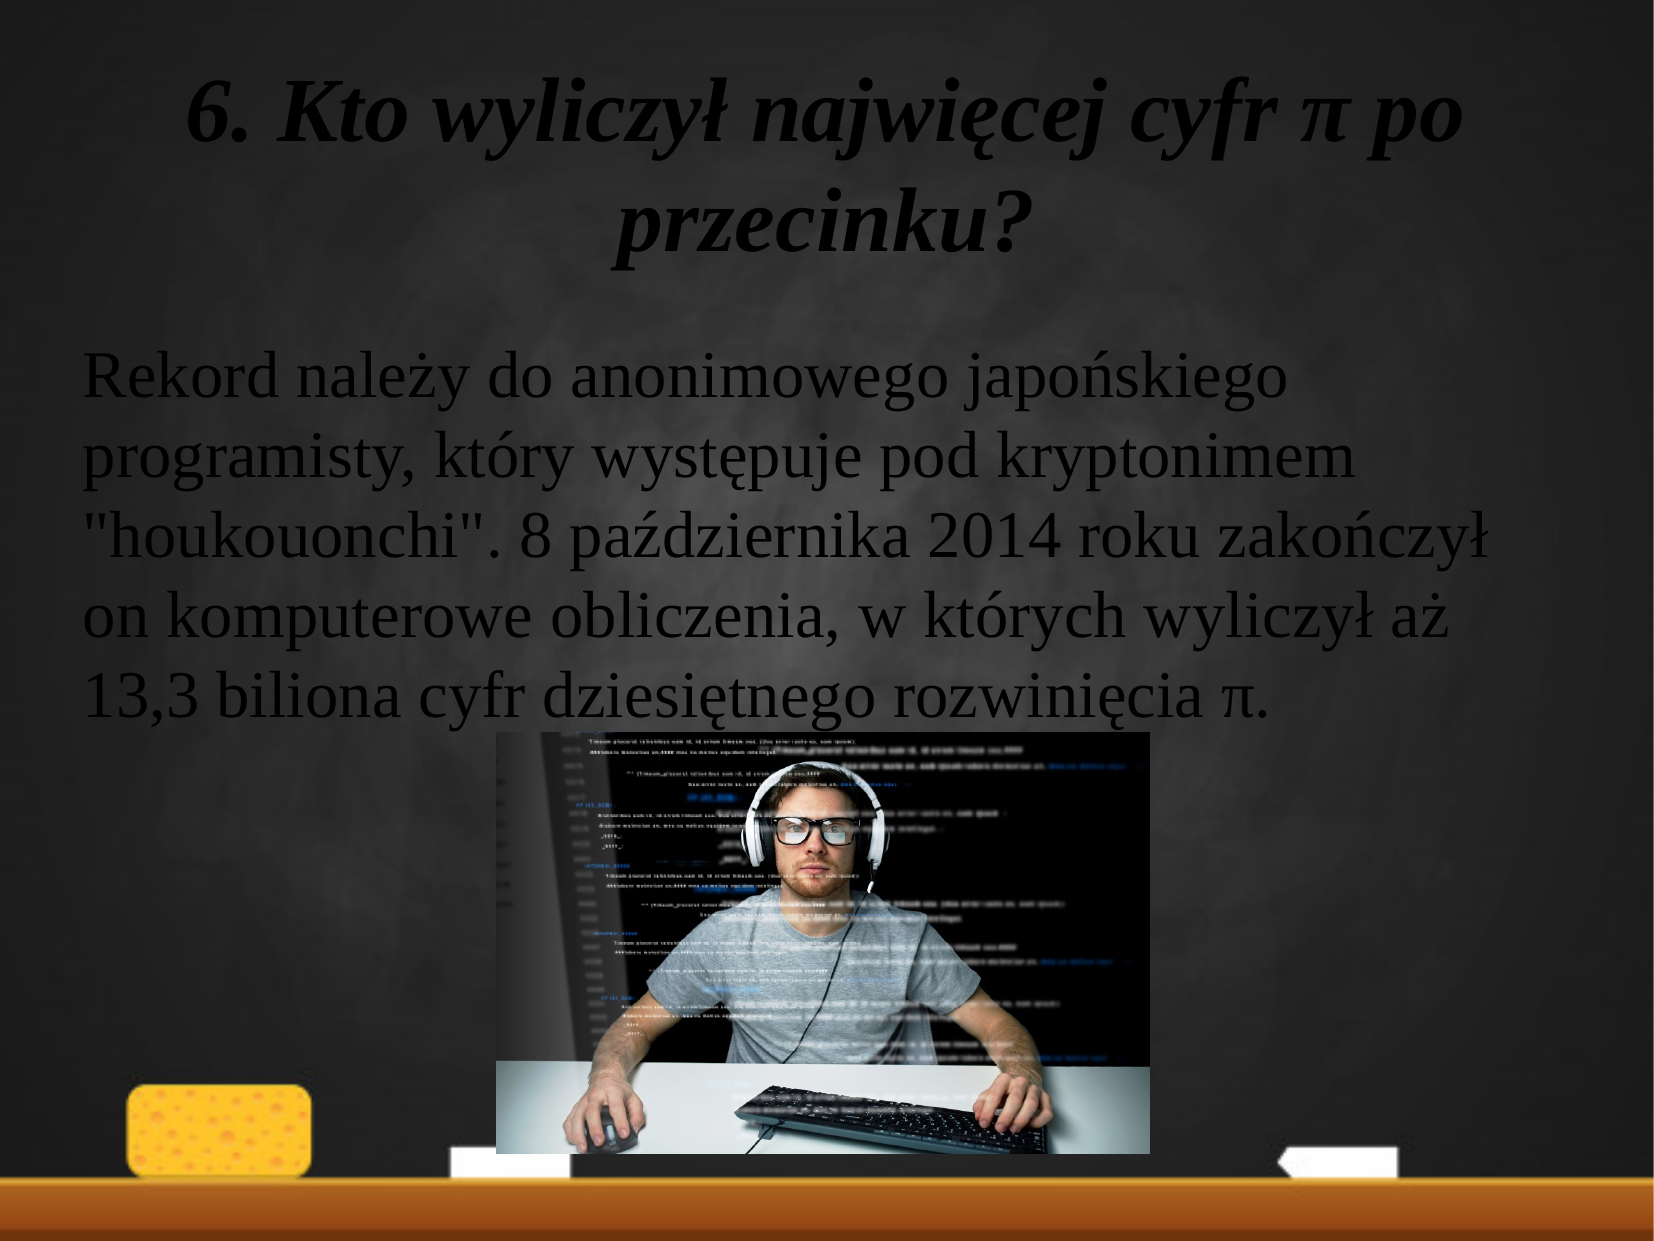

# 6. Kto wyliczył najwięcej cyfr π po przecinku?
Rekord należy do anonimowego japońskiego programisty, który występuje pod kryptonimem "houkouonchi". 8 października 2014 roku zakończył on komputerowe obliczenia, w których wyliczył aż 13,3 biliona cyfr dziesiętnego rozwinięcia π.